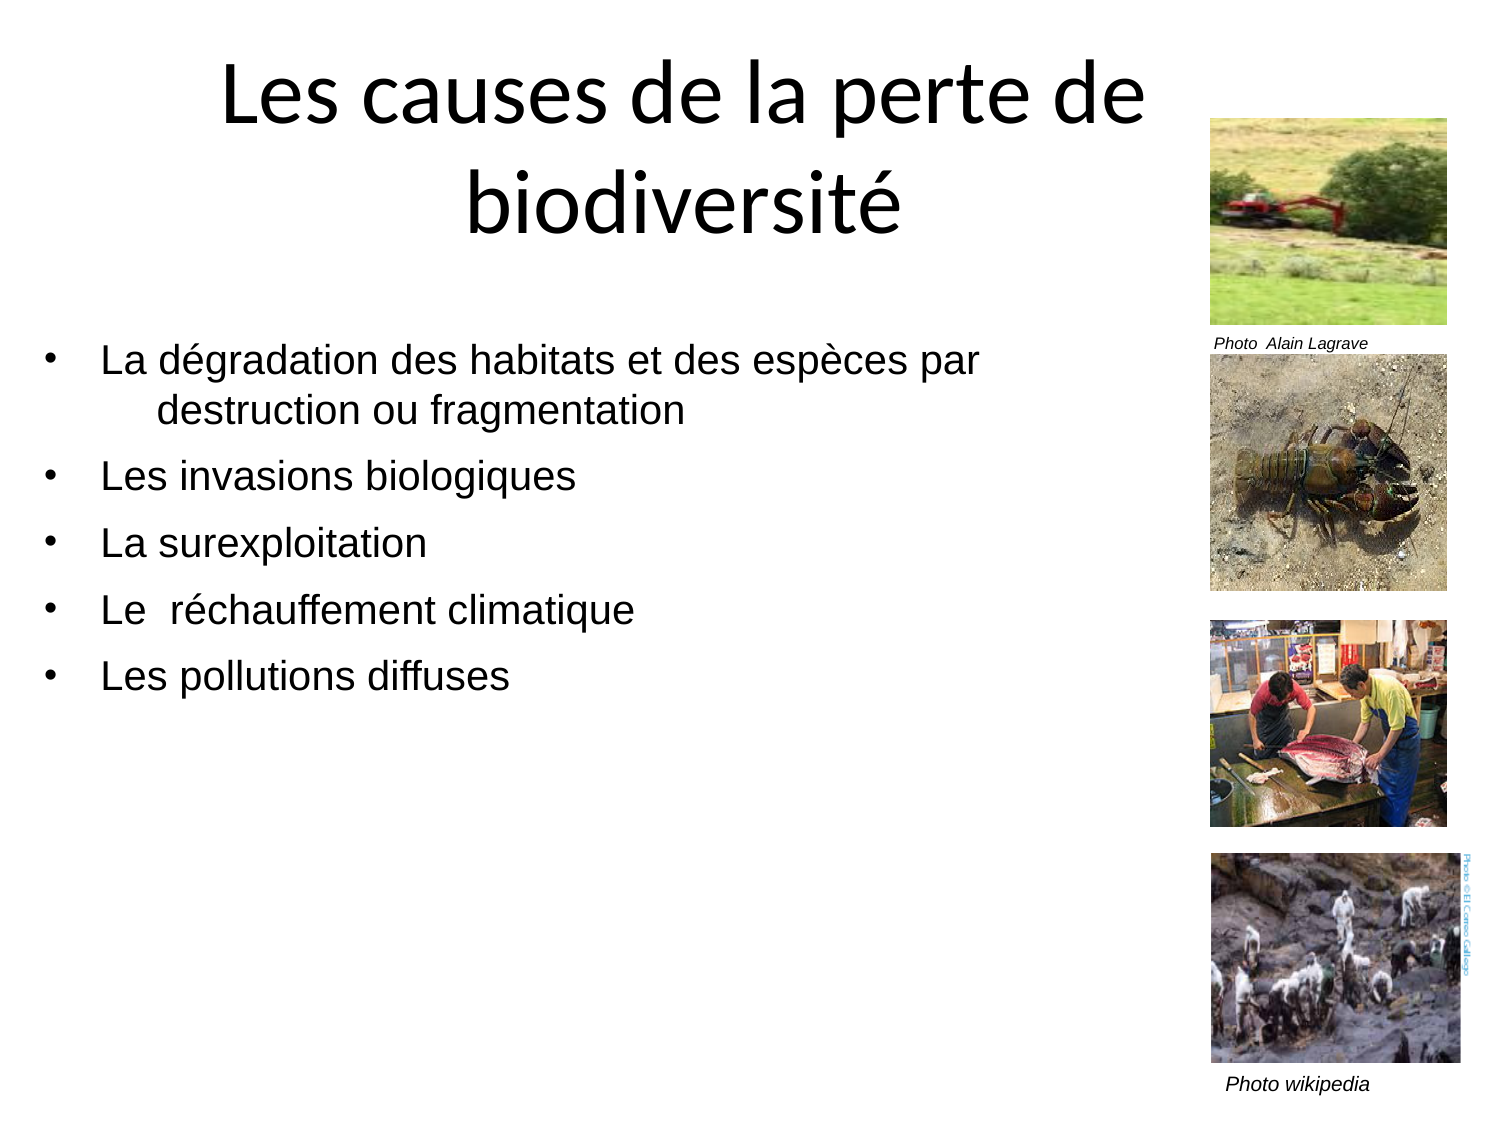

# Les causes de la perte de biodiversité
La dégradation des habitats et des espèces par destruction ou fragmentation
Les invasions biologiques
La surexploitation
Le réchauffement climatique
Les pollutions diffuses
Photo Alain Lagrave
Photo wikipedia